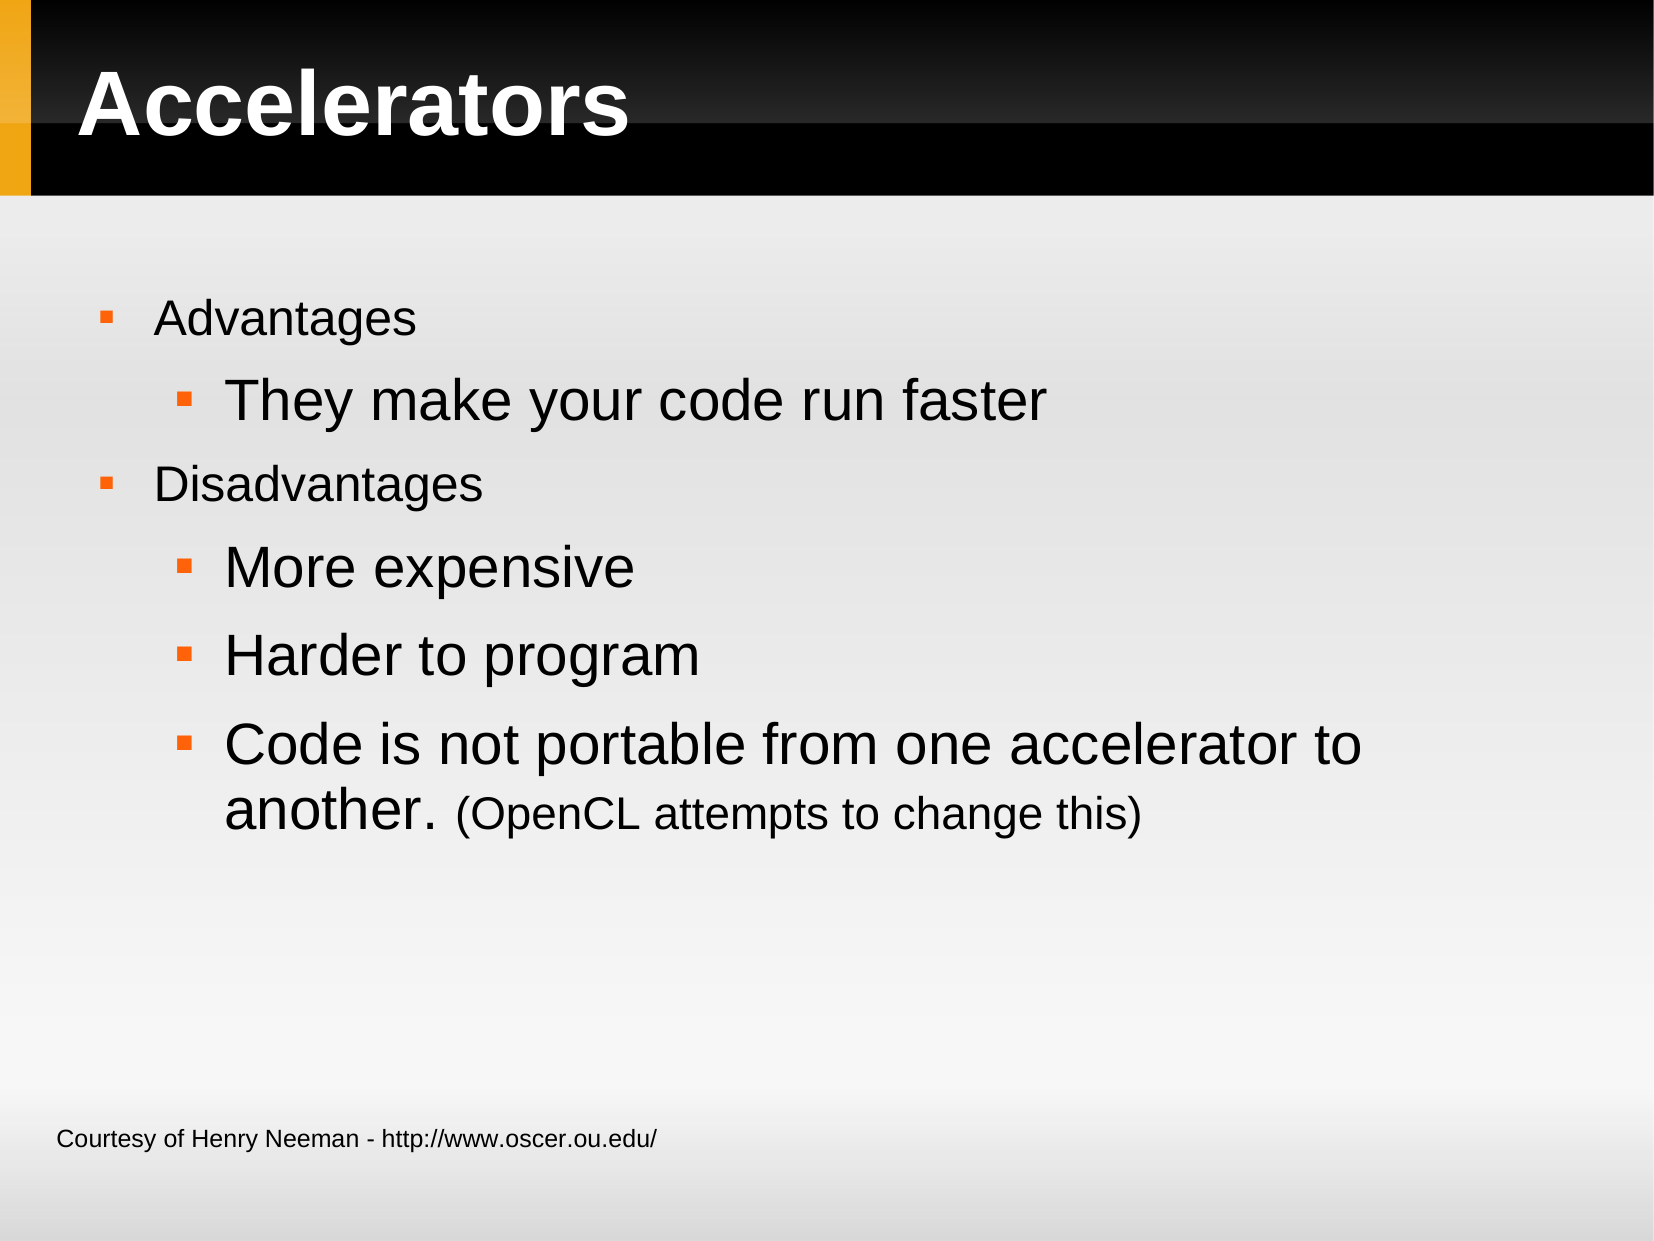

# Accelerators
Advantages
They make your code run faster
Disadvantages
More expensive
Harder to program
Code is not portable from one accelerator to another. (OpenCL attempts to change this)
 Courtesy of Henry Neeman - http://www.oscer.ou.edu/